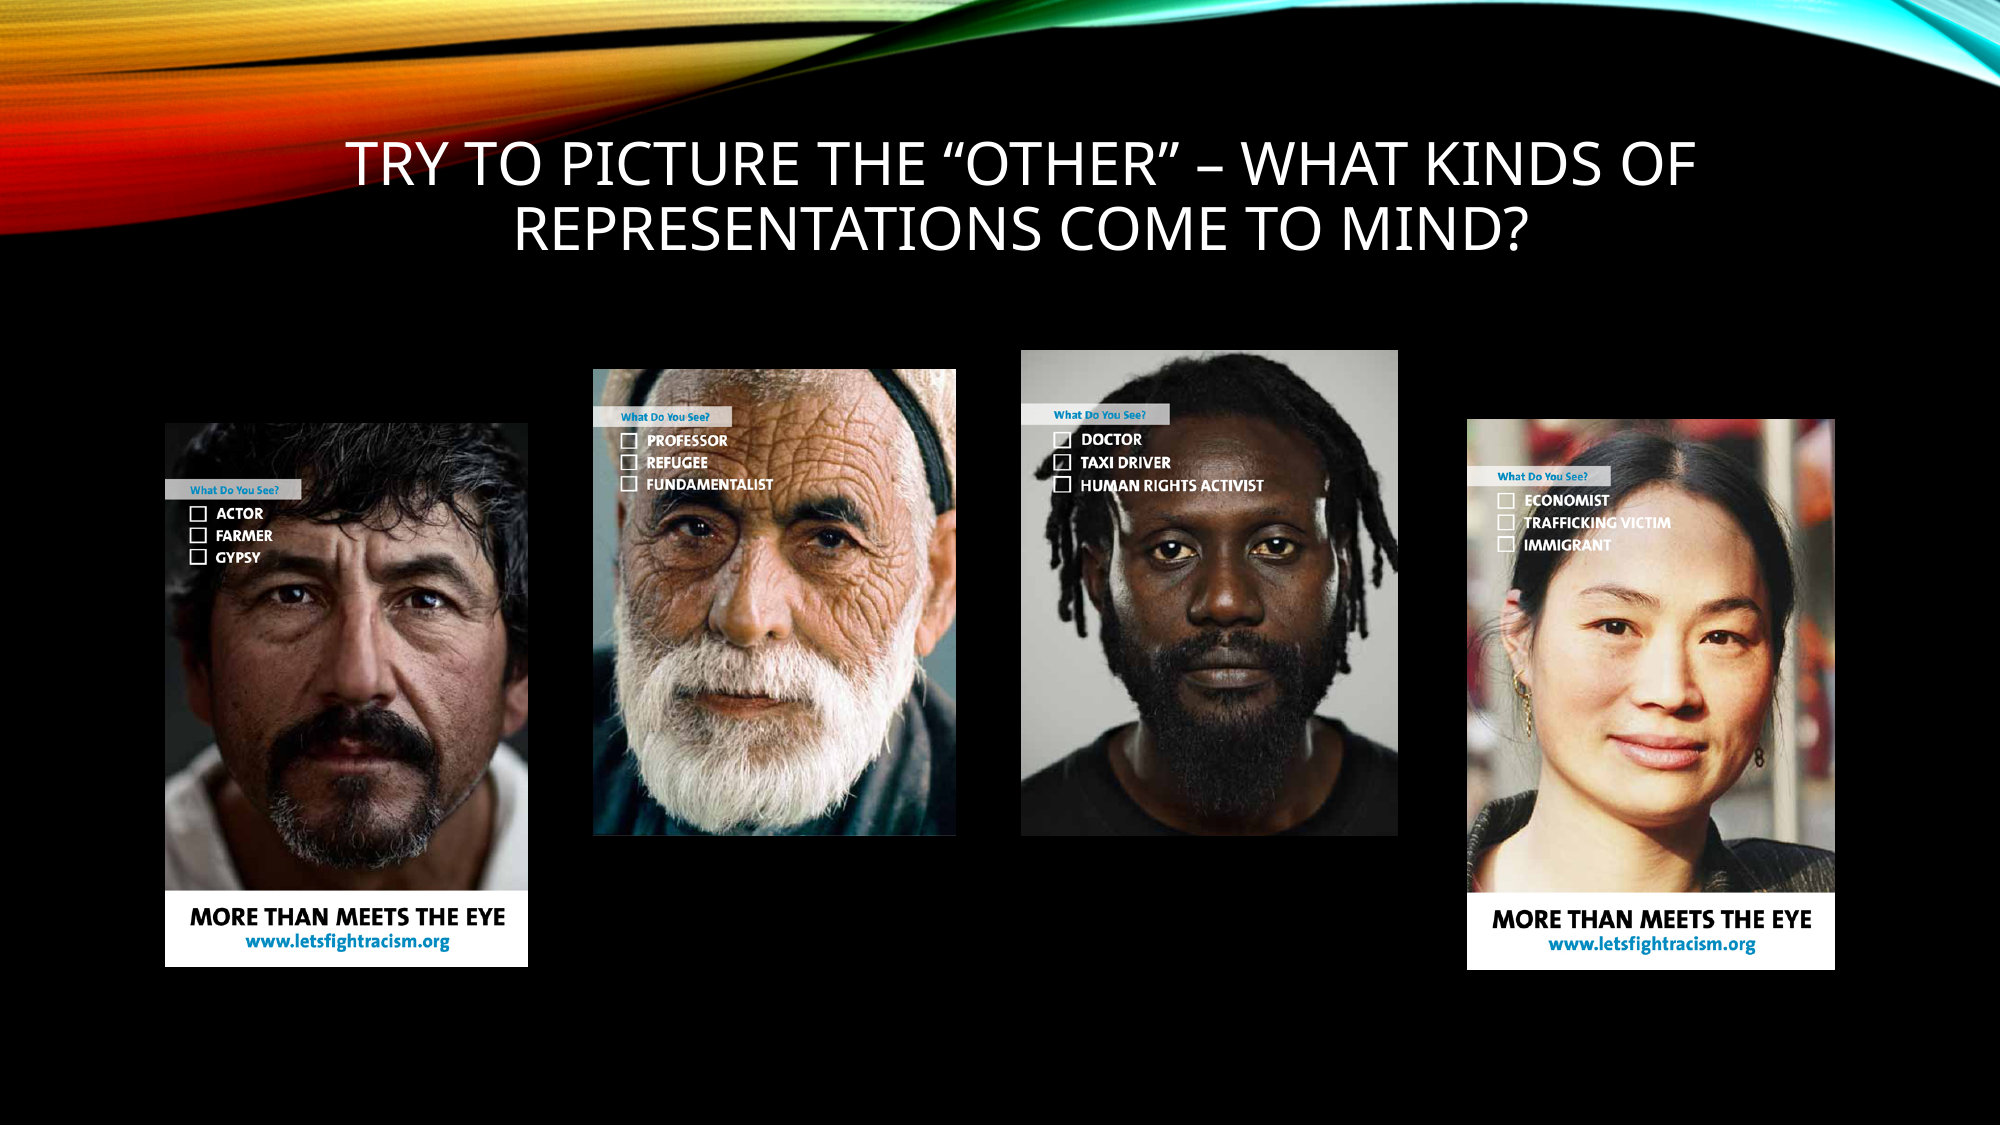

# Try to picture the “Other” – what kinds of representations come to mind?